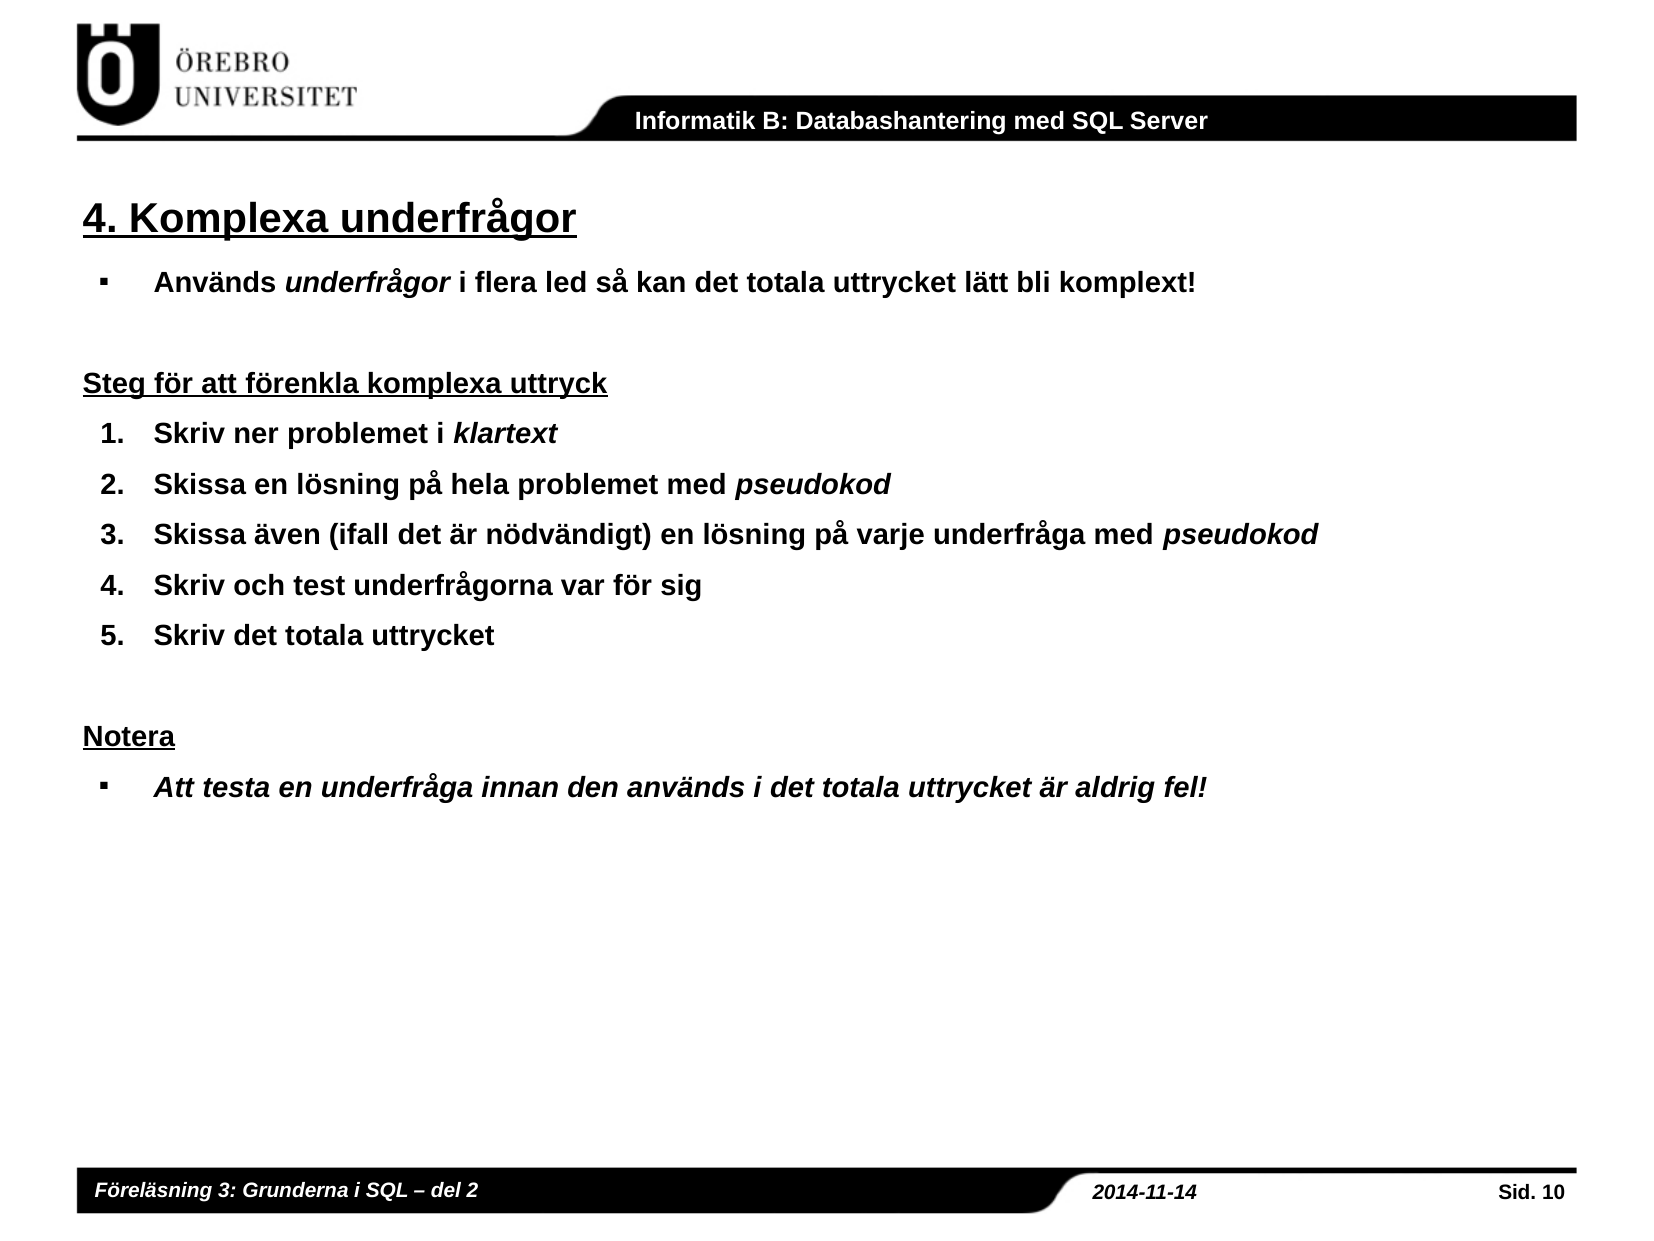

# 4. Komplexa underfrågor
Används underfrågor i flera led så kan det totala uttrycket lätt bli komplext!
Steg för att förenkla komplexa uttryck
Skriv ner problemet i klartext
Skissa en lösning på hela problemet med pseudokod
Skissa även (ifall det är nödvändigt) en lösning på varje underfråga med pseudokod
Skriv och test underfrågorna var för sig
Skriv det totala uttrycket
Notera
Att testa en underfråga innan den används i det totala uttrycket är aldrig fel!
Föreläsning 3: Grunderna i SQL – del 2
2014-11-14
10